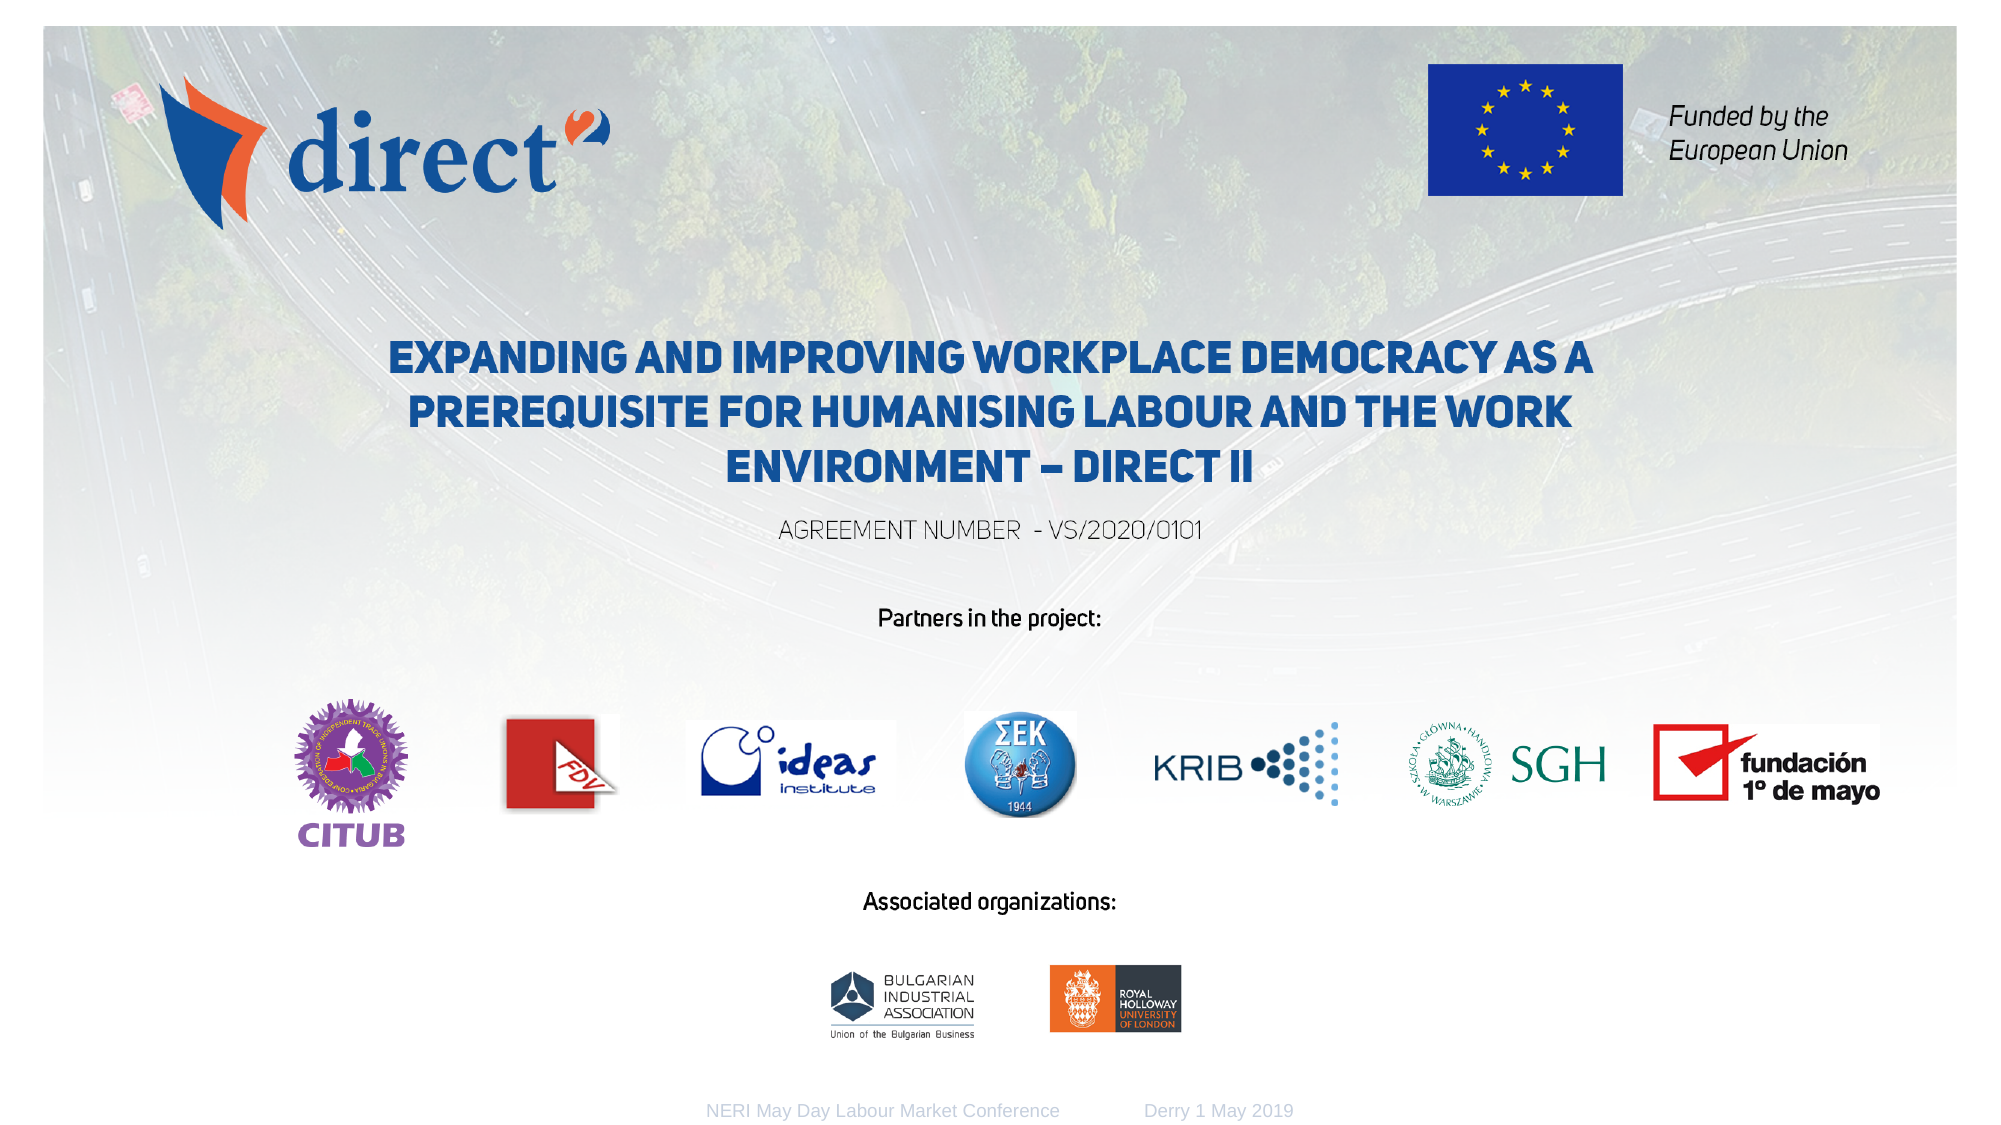

NERI May Day Labour Market Conference Derry 1 May 2019